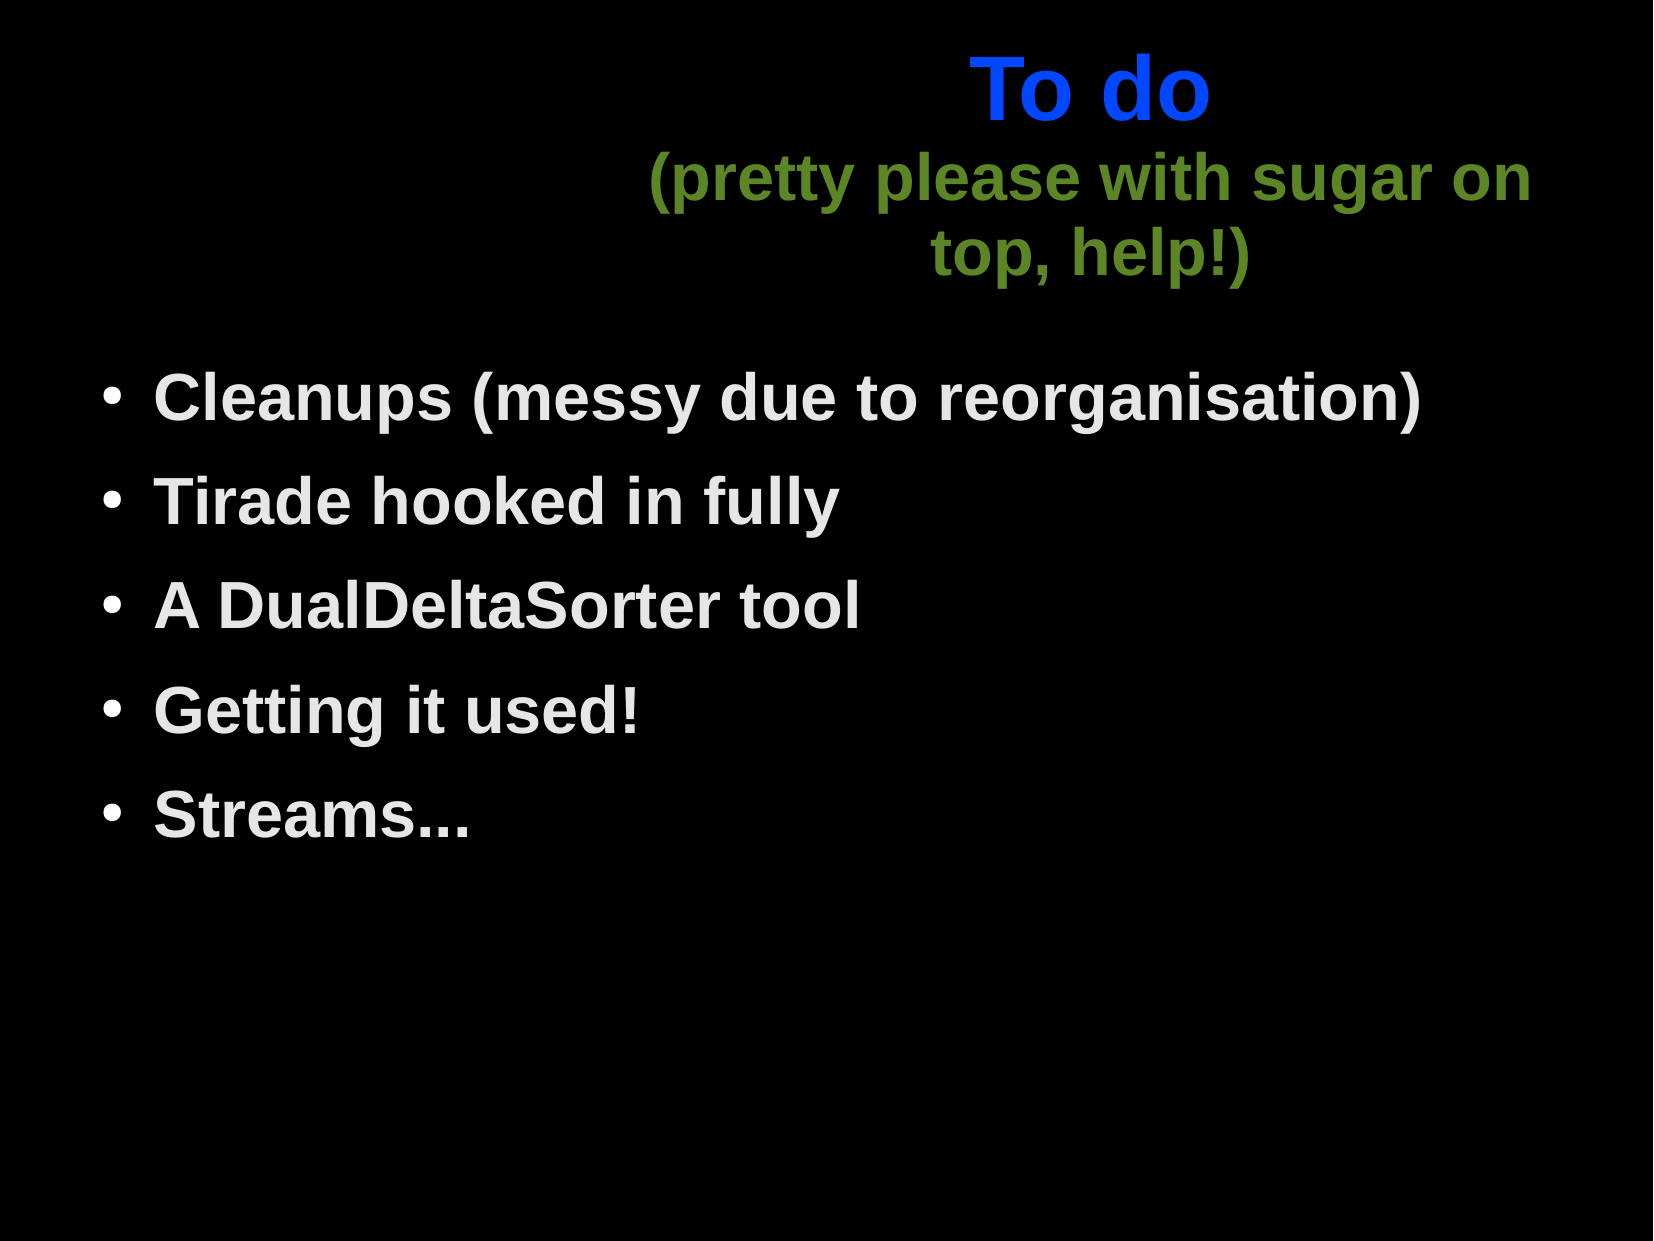

# To do (pretty please with sugar on top, help!)
Cleanups (messy due to reorganisation)
Tirade hooked in fully
A DualDeltaSorter tool
Getting it used!
Streams...